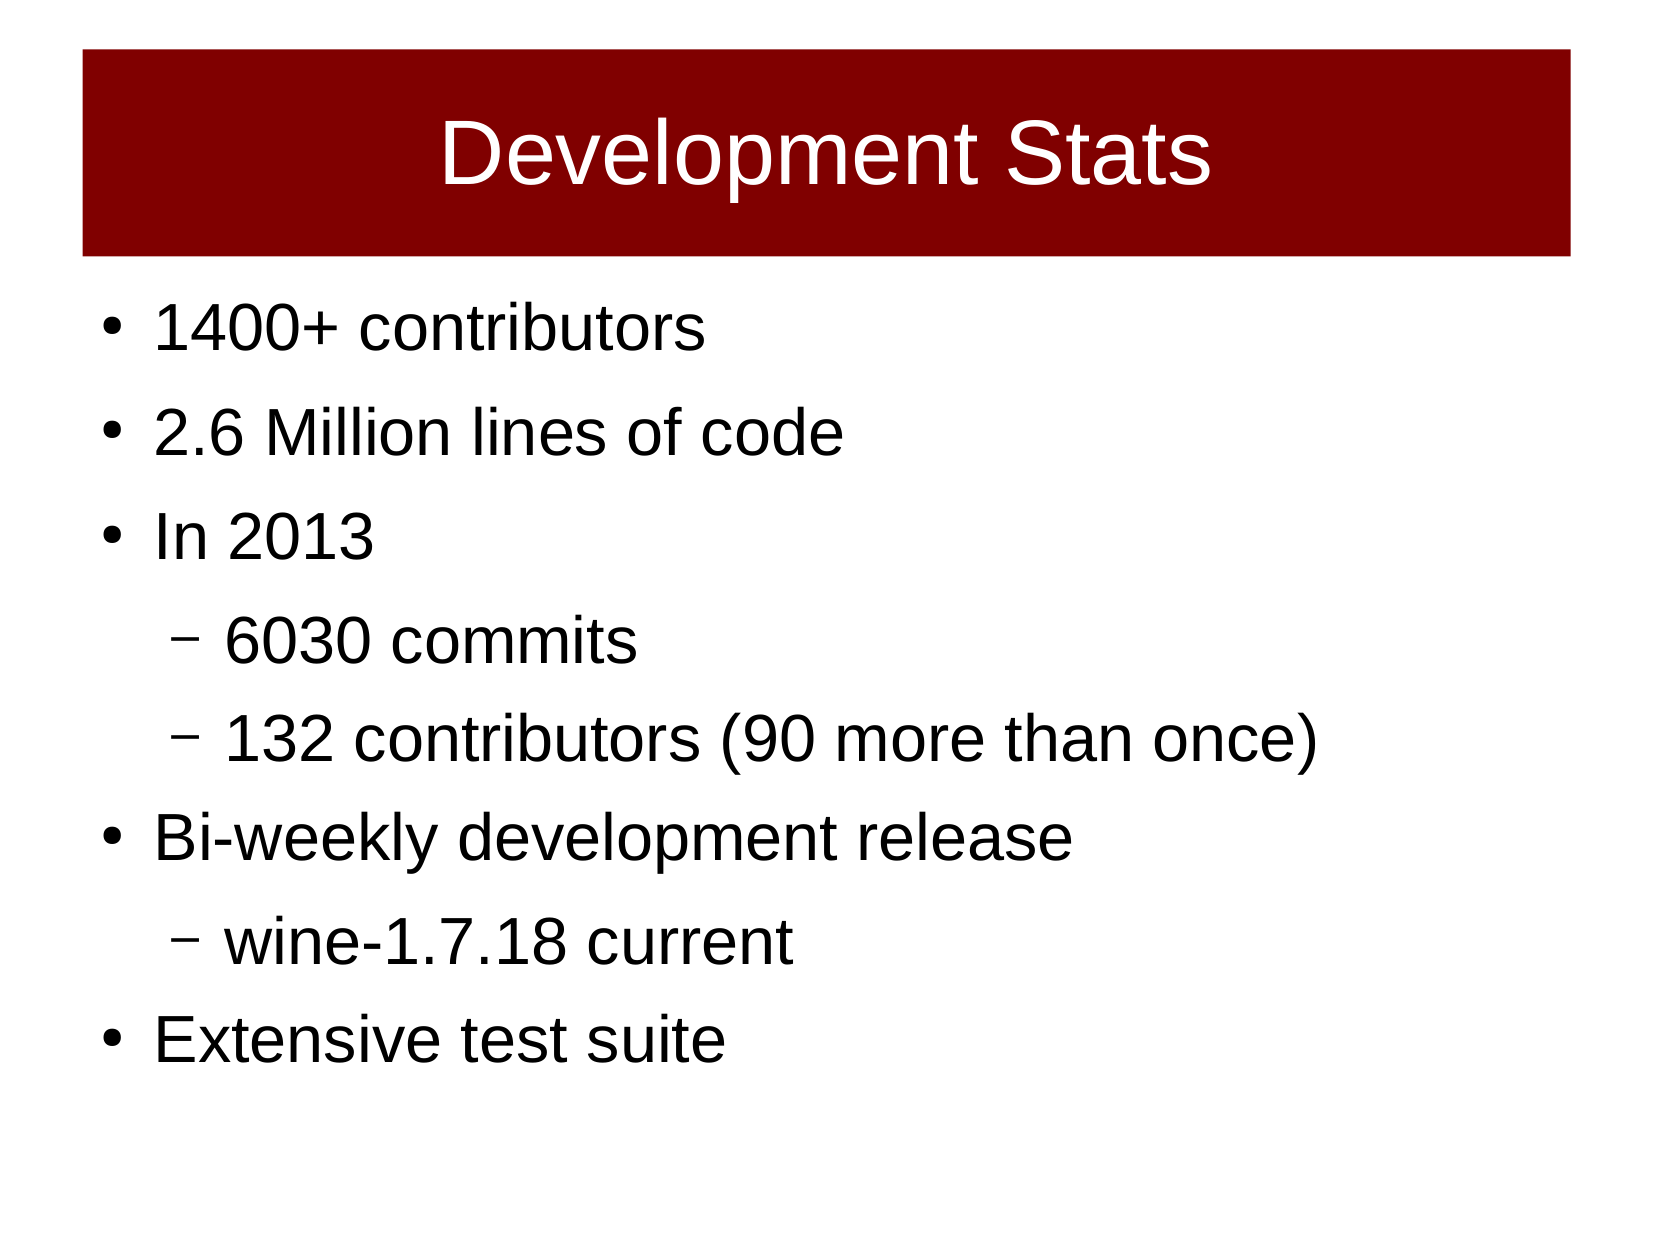

# Development Stats
1400+ contributors
2.6 Million lines of code
In 2013
6030 commits
132 contributors (90 more than once)
Bi-weekly development release
wine-1.7.18 current
Extensive test suite